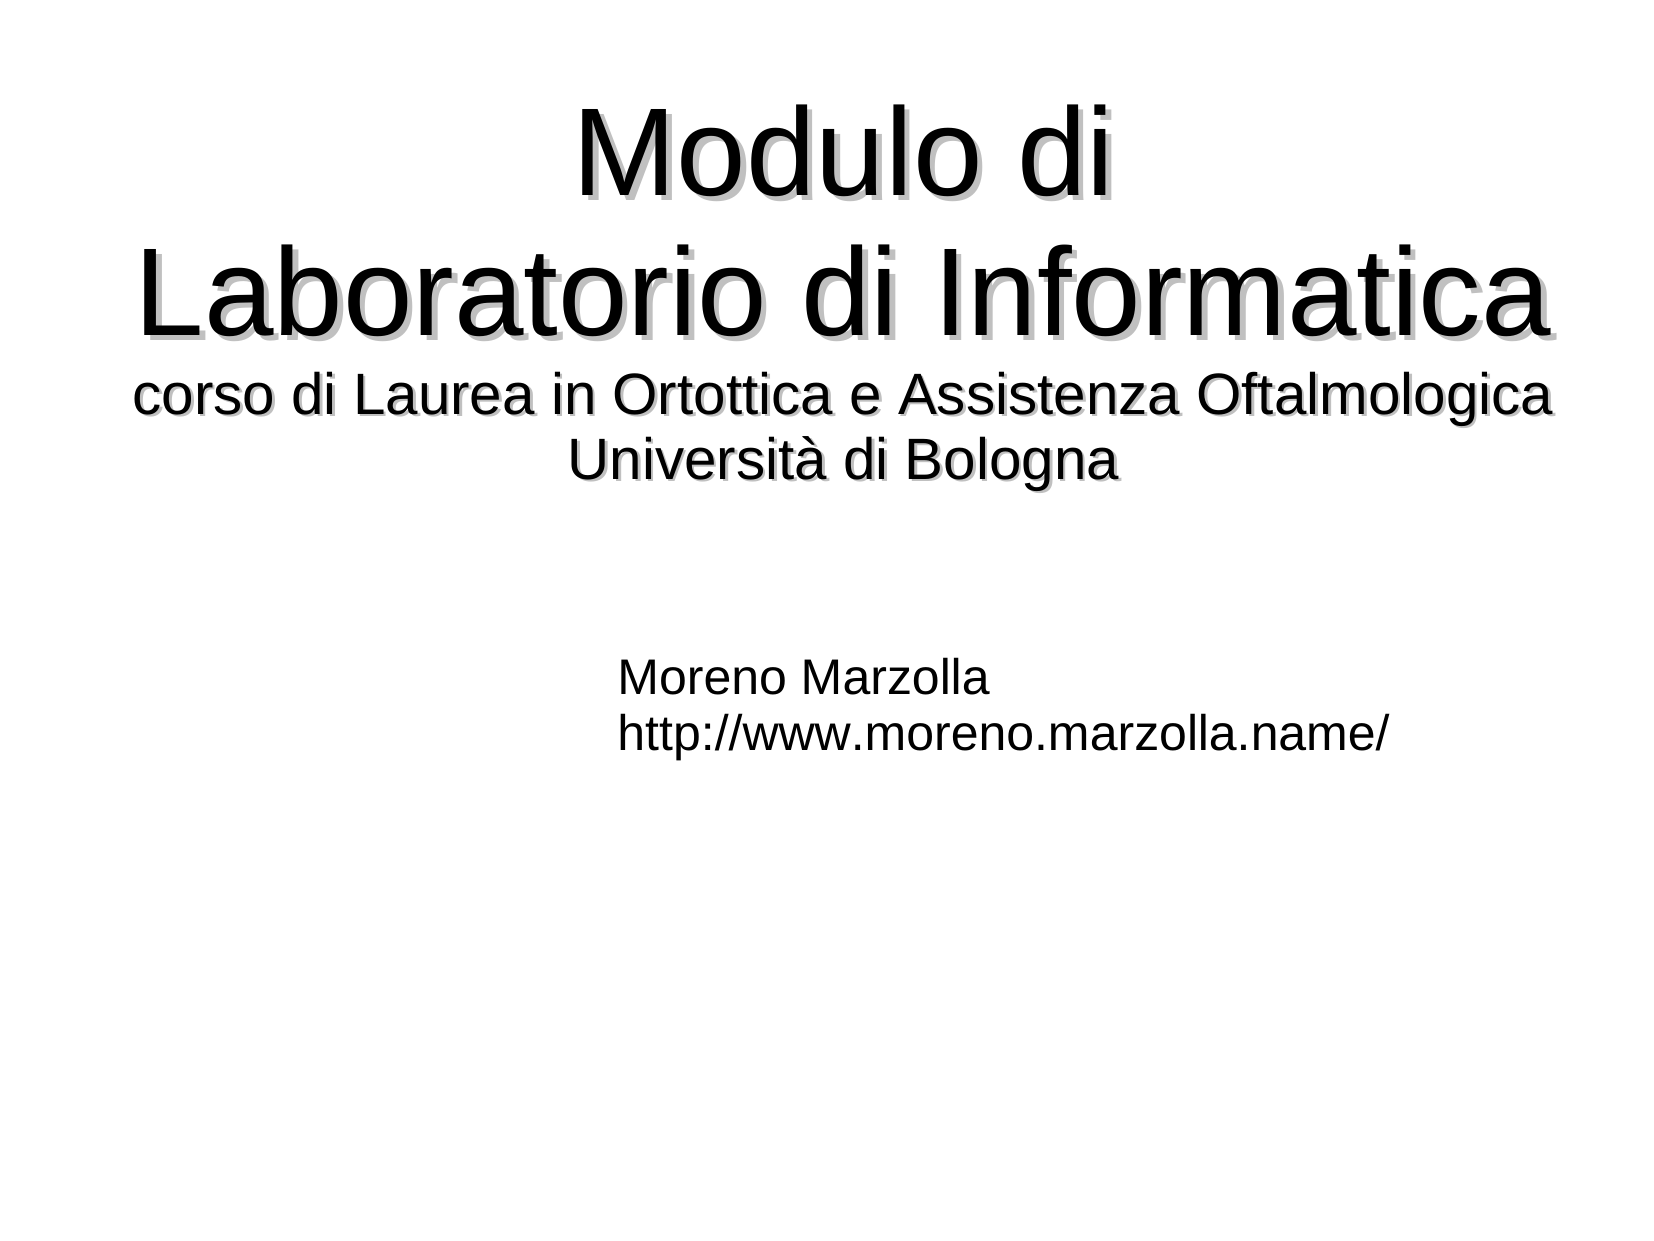

Modulo di
Laboratorio di Informatica
corso di Laurea in Ortottica e Assistenza Oftalmologica
Università di Bologna
Moreno Marzolla
http://www.moreno.marzolla.name/